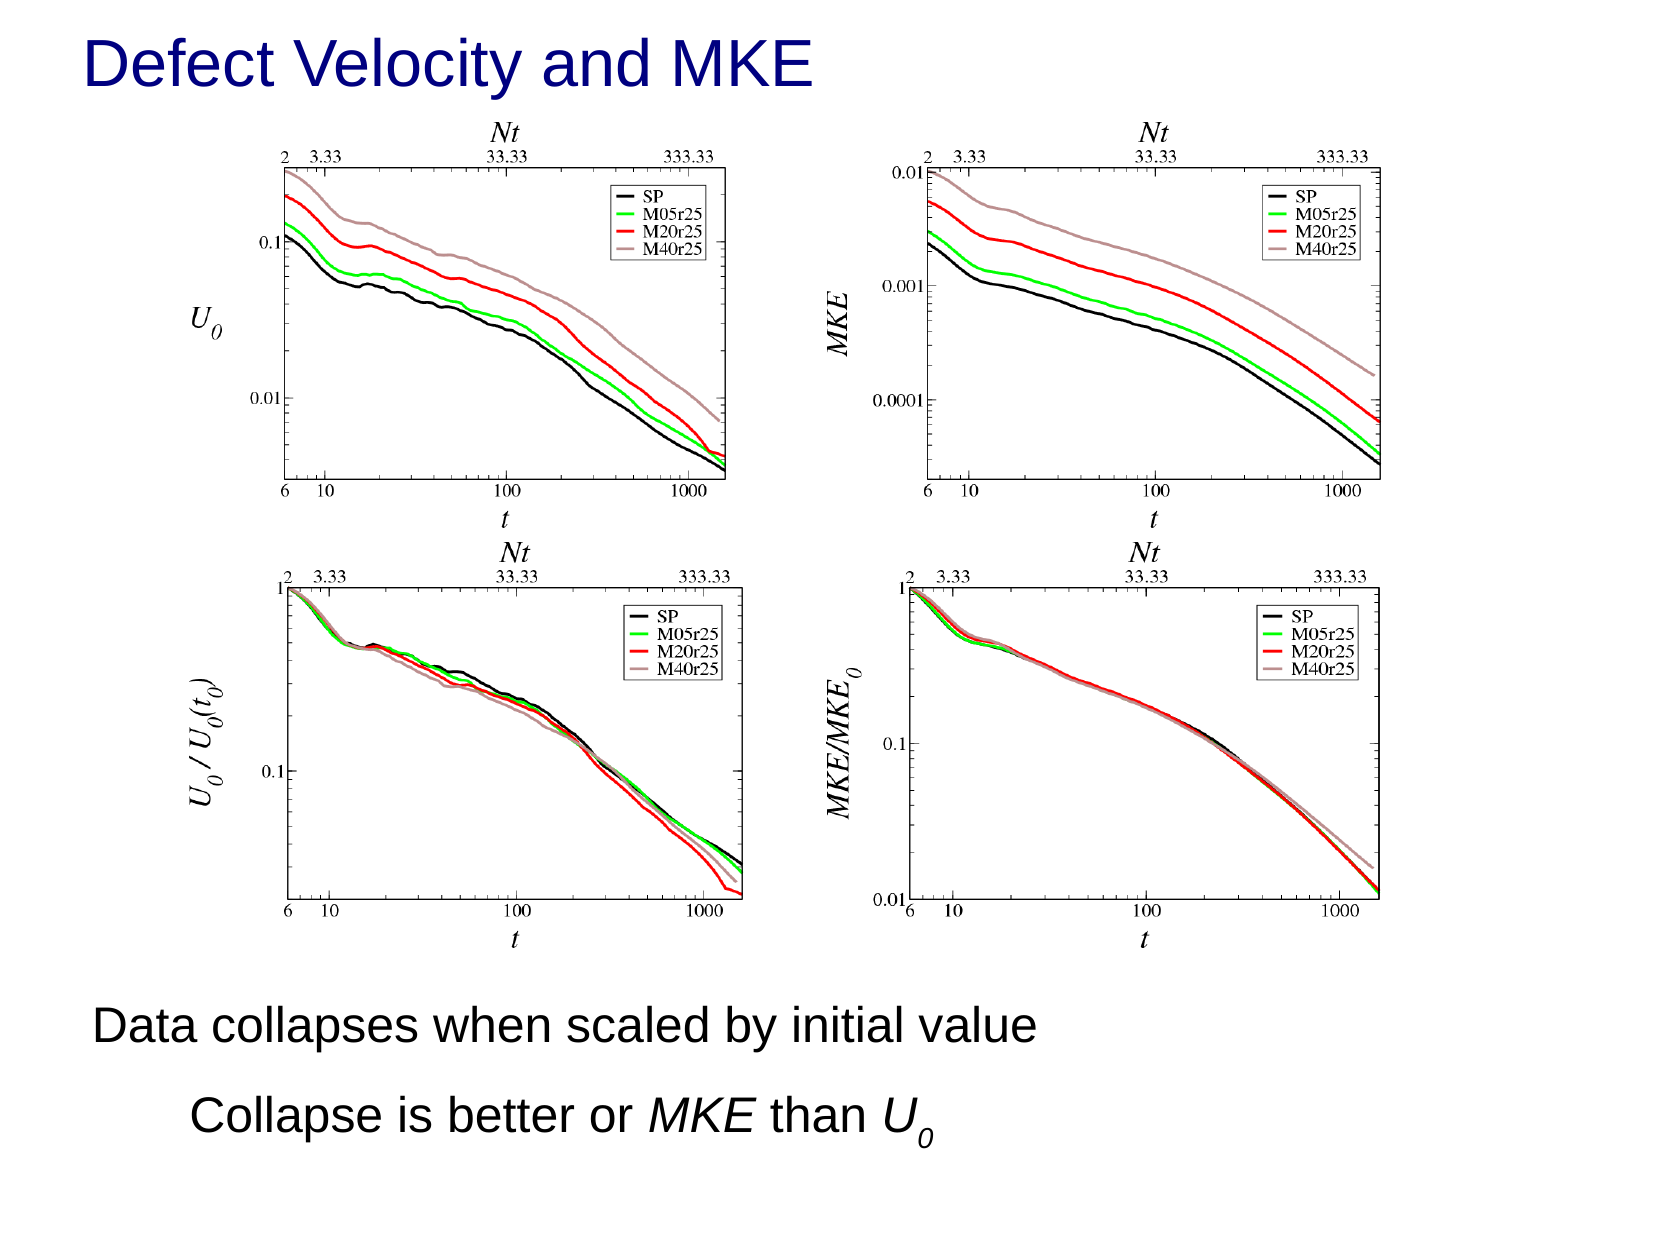

# Defect Velocity and MKE
Data collapses when scaled by initial value
	Collapse is better or MKE than U0